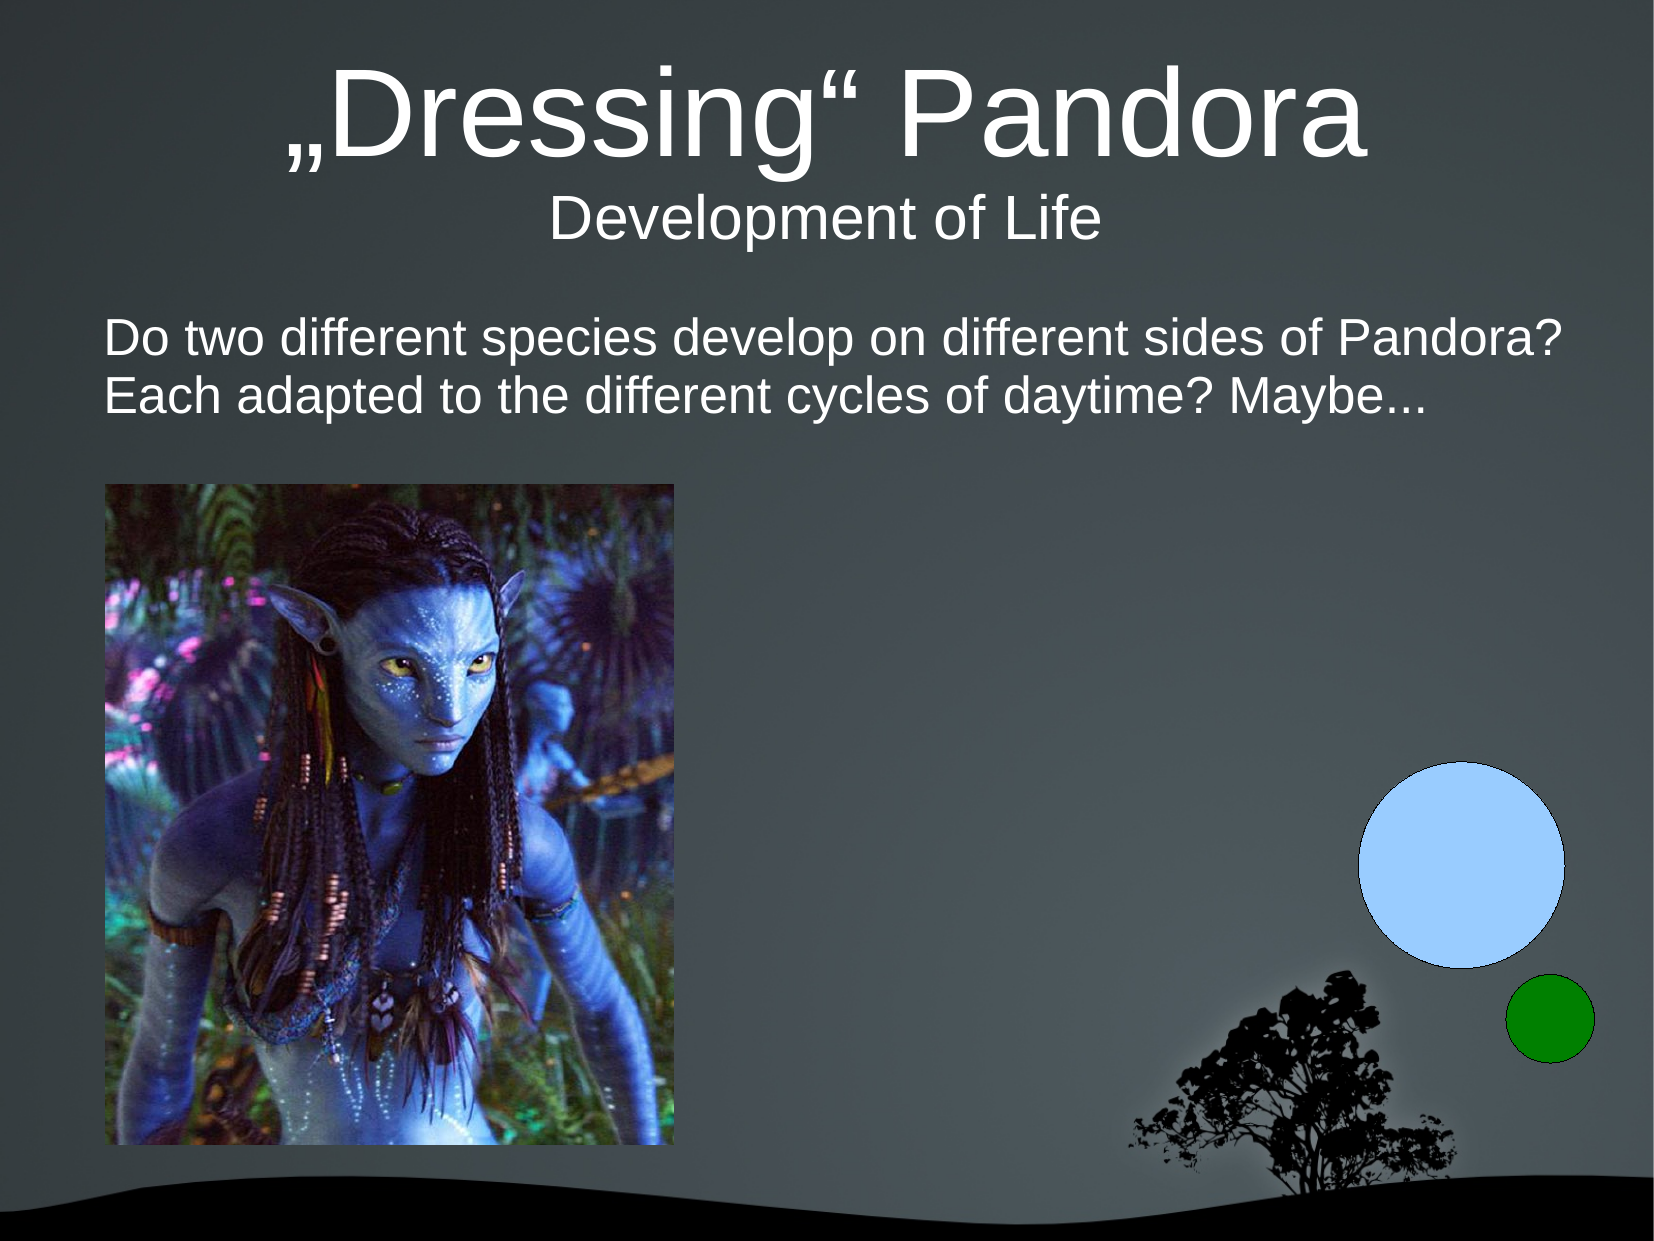

„Dressing“ Pandora
Development of Life
Do two different species develop on different sides of Pandora?
Each adapted to the different cycles of daytime? Maybe...